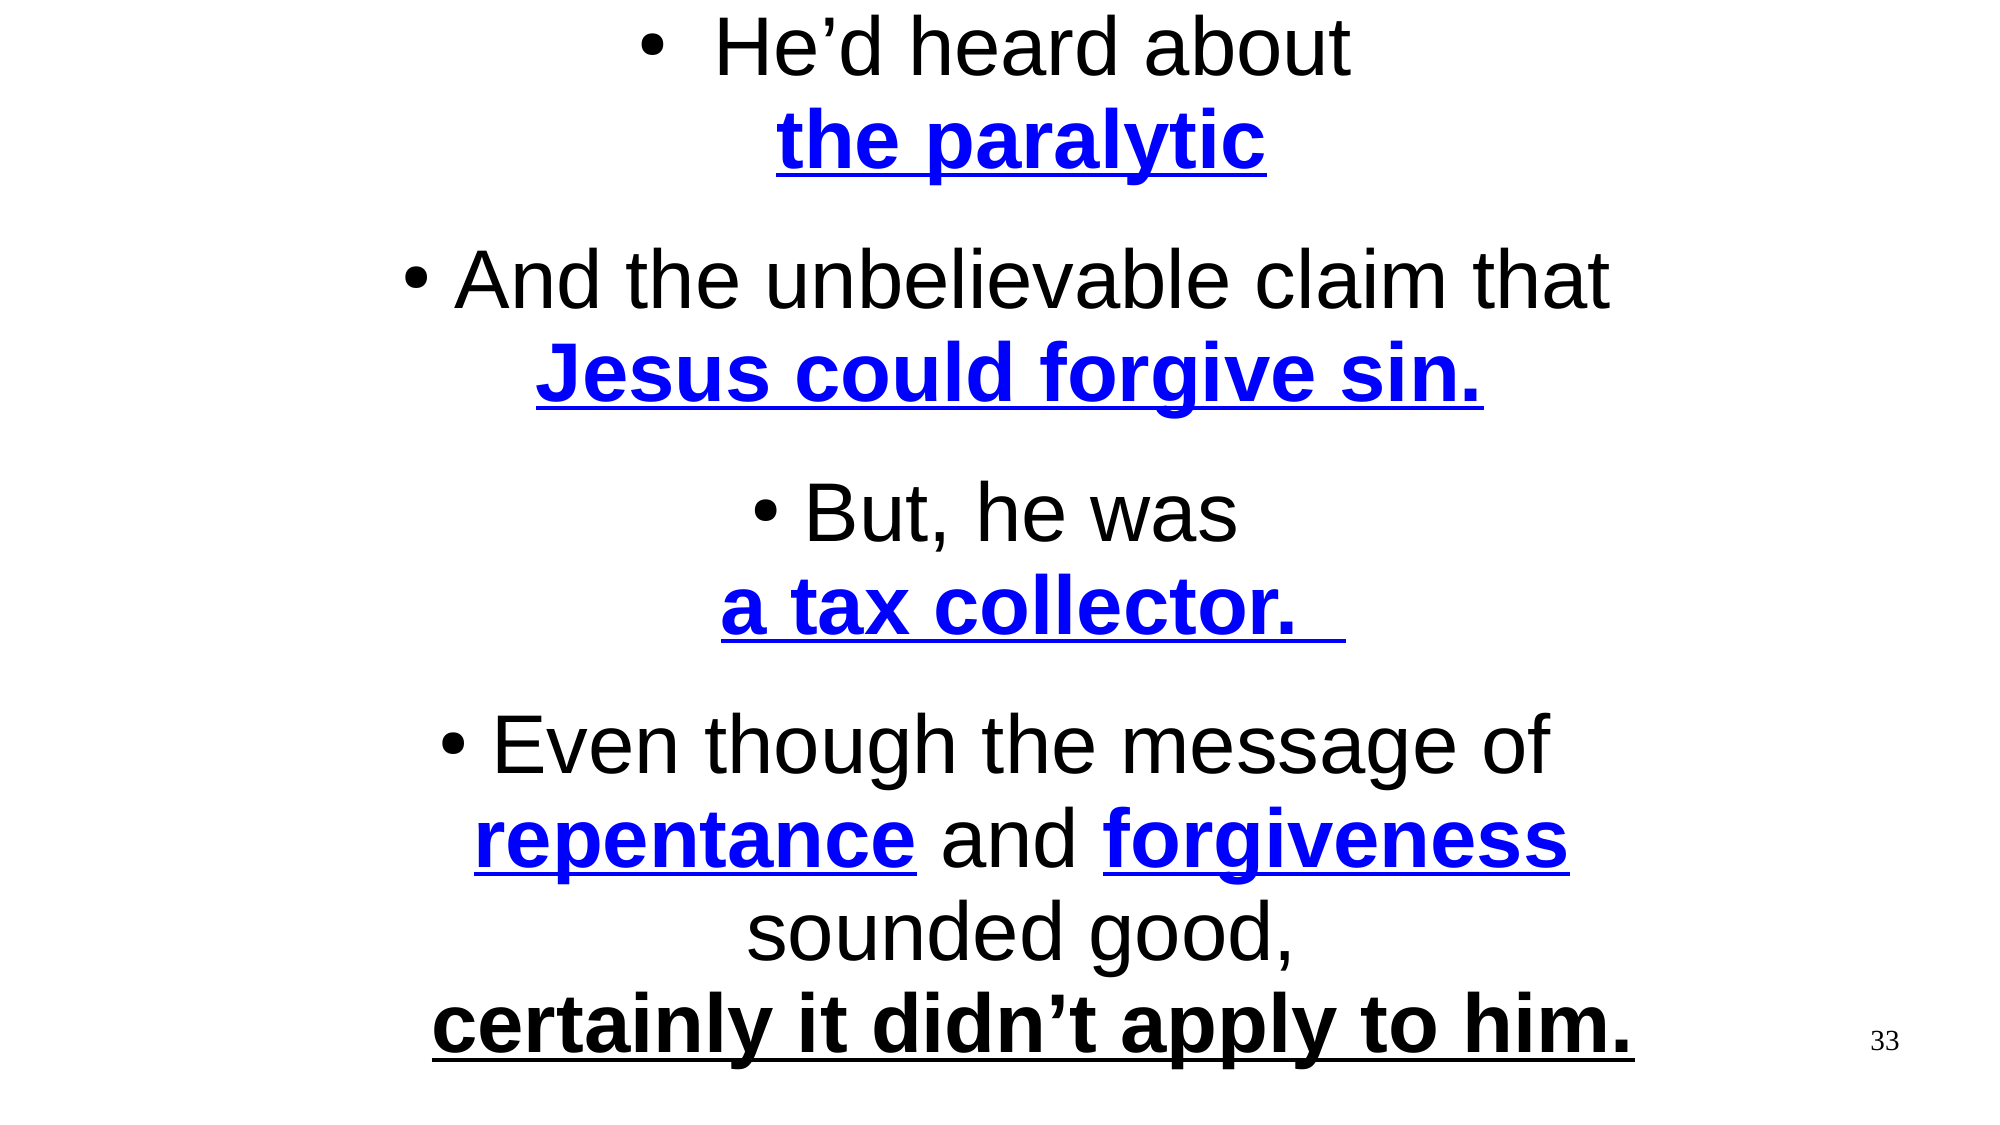

# He’d heard about the paralytic
And the unbelievable claim that
Jesus could forgive sin.
But, he was
a tax collector.
Even though the message of
repentance and forgiveness
sounded good,
certainly it didn’t apply to him.
33